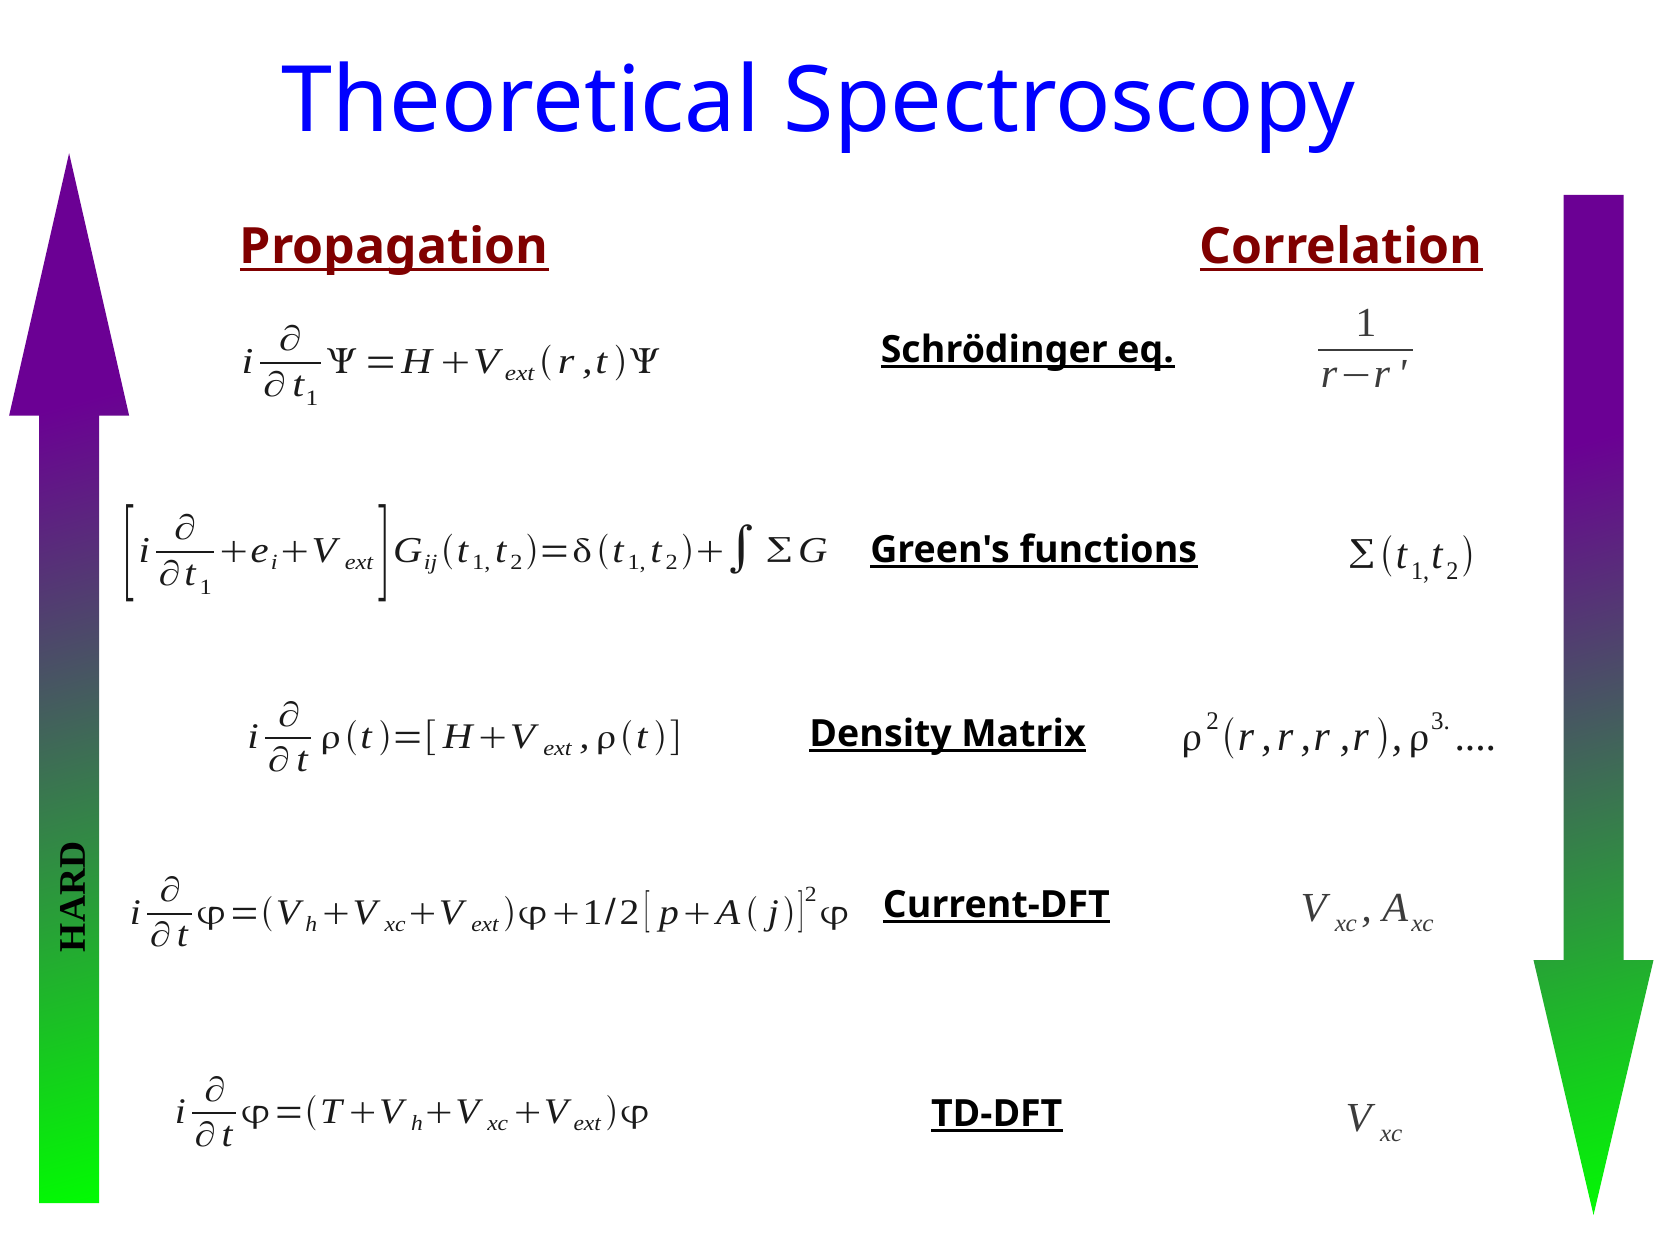

# Theoretical Spectroscopy
Propagation
Correlation
Schrödinger eq.
Green's functions
Density Matrix
HARD
Current-DFT
TD-DFT